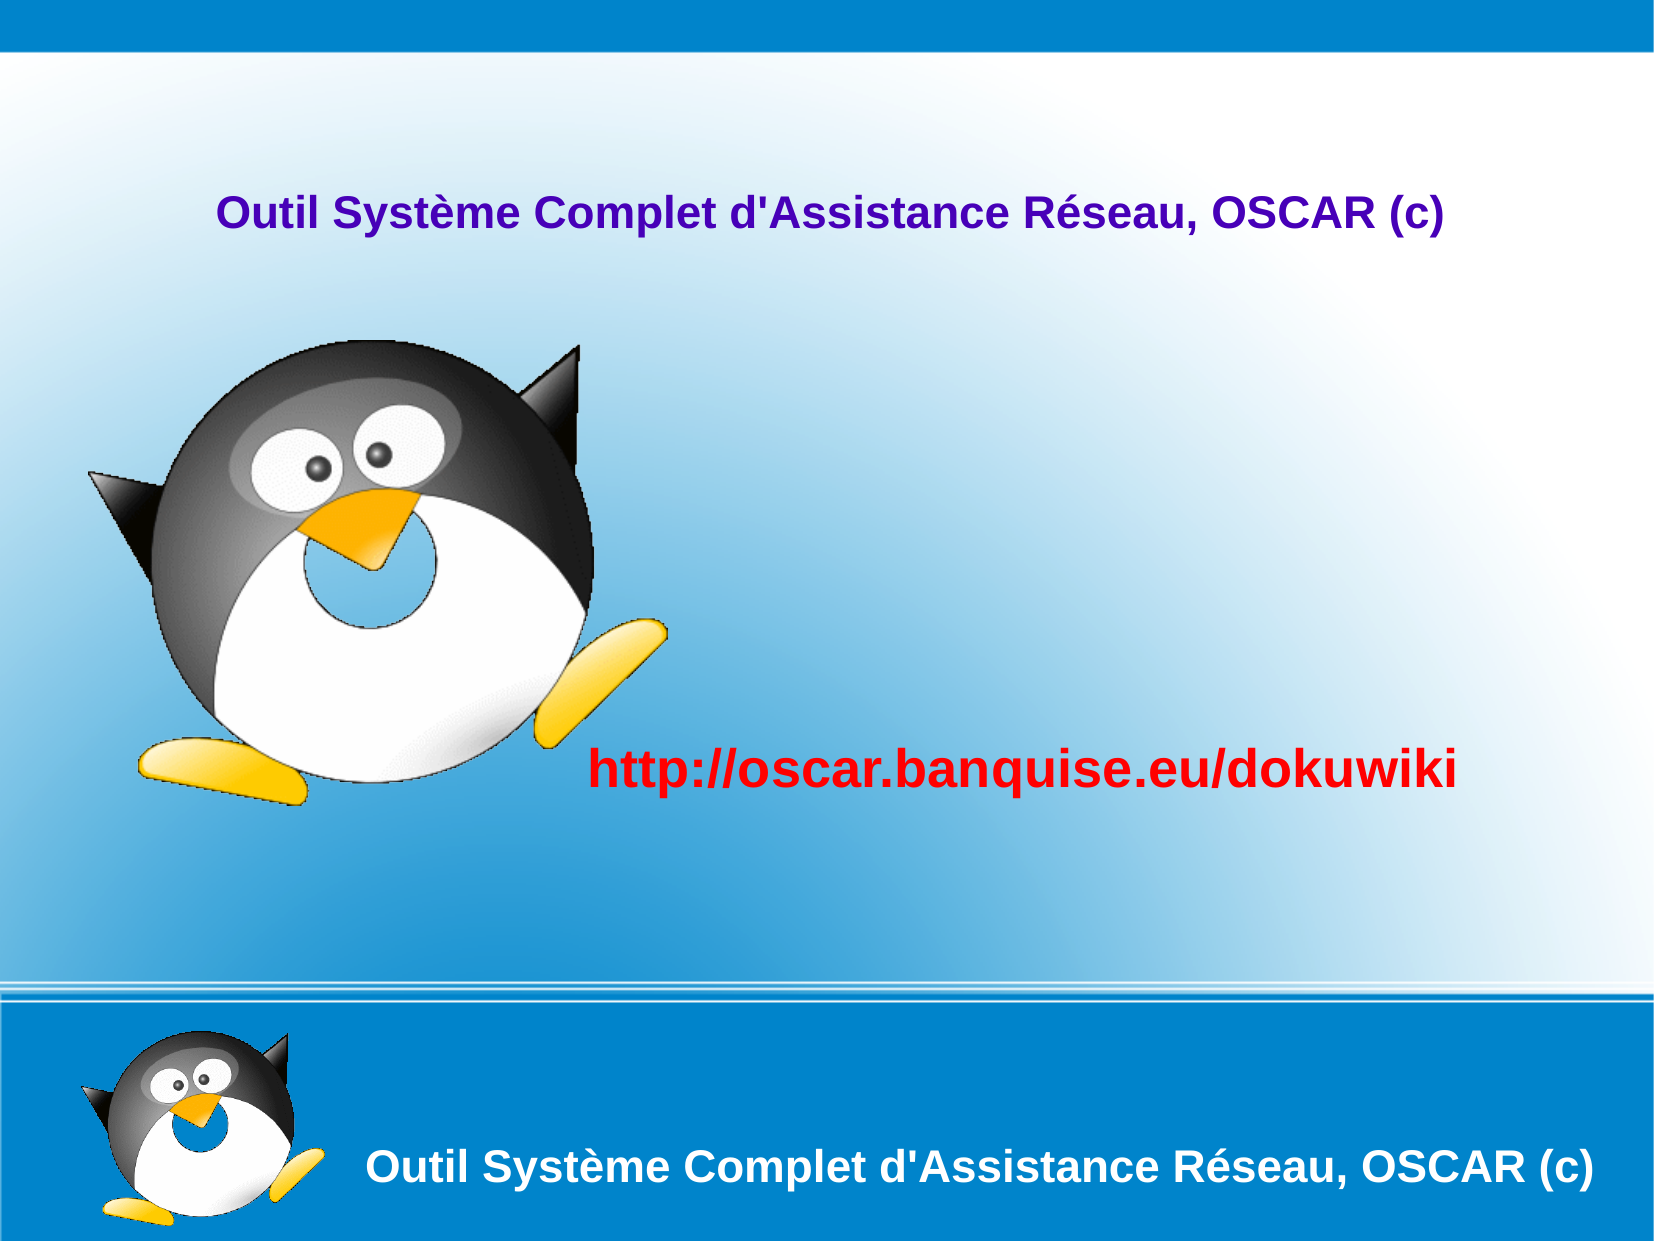

Outil Système Complet d'Assistance Réseau, OSCAR (c)
http://oscar.banquise.eu/dokuwiki
# Outil Système Complet d'Assistance Réseau, OSCAR (c)